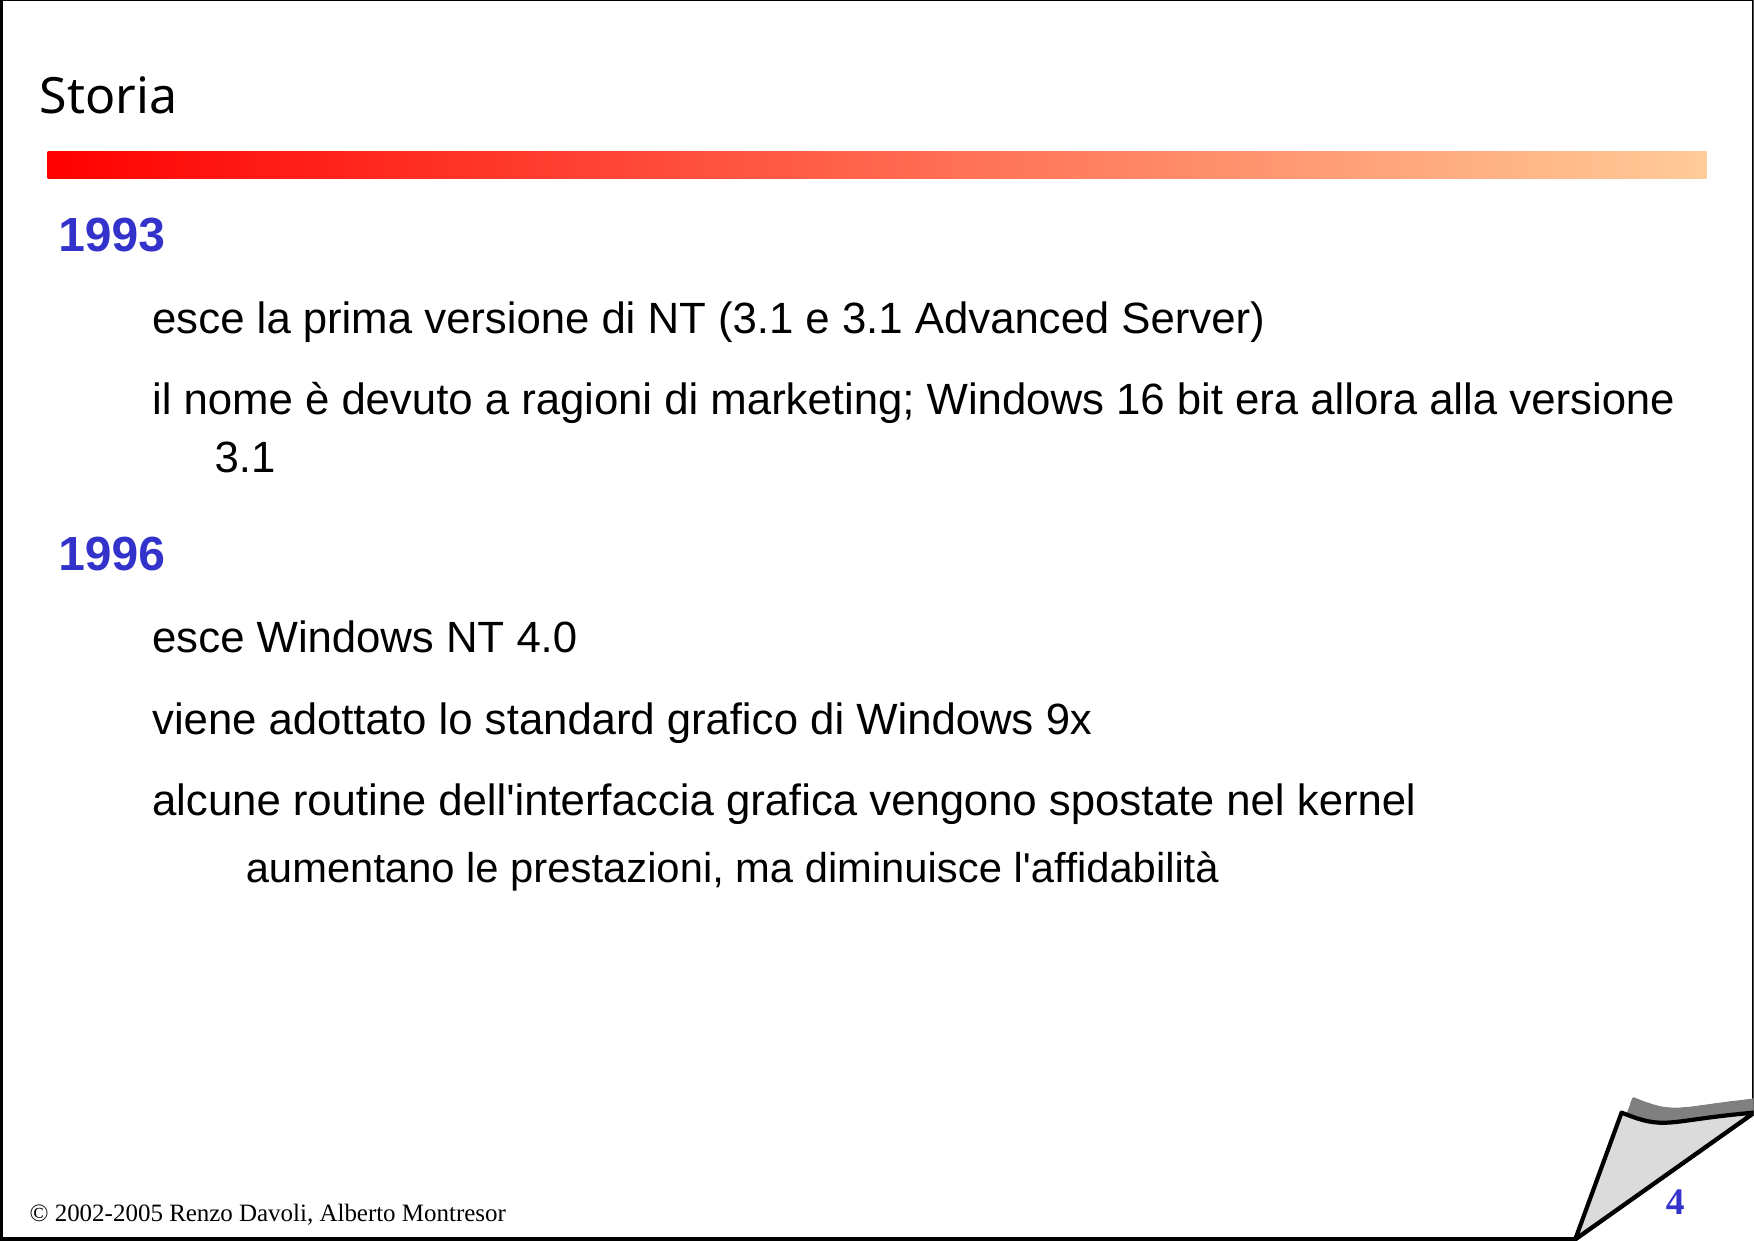

# Storia
1993
esce la prima versione di NT (3.1 e 3.1 Advanced Server)
il nome è devuto a ragioni di marketing; Windows 16 bit era allora alla versione 3.1
1996
esce Windows NT 4.0
viene adottato lo standard grafico di Windows 9x
alcune routine dell'interfaccia grafica vengono spostate nel kernel
aumentano le prestazioni, ma diminuisce l'affidabilità